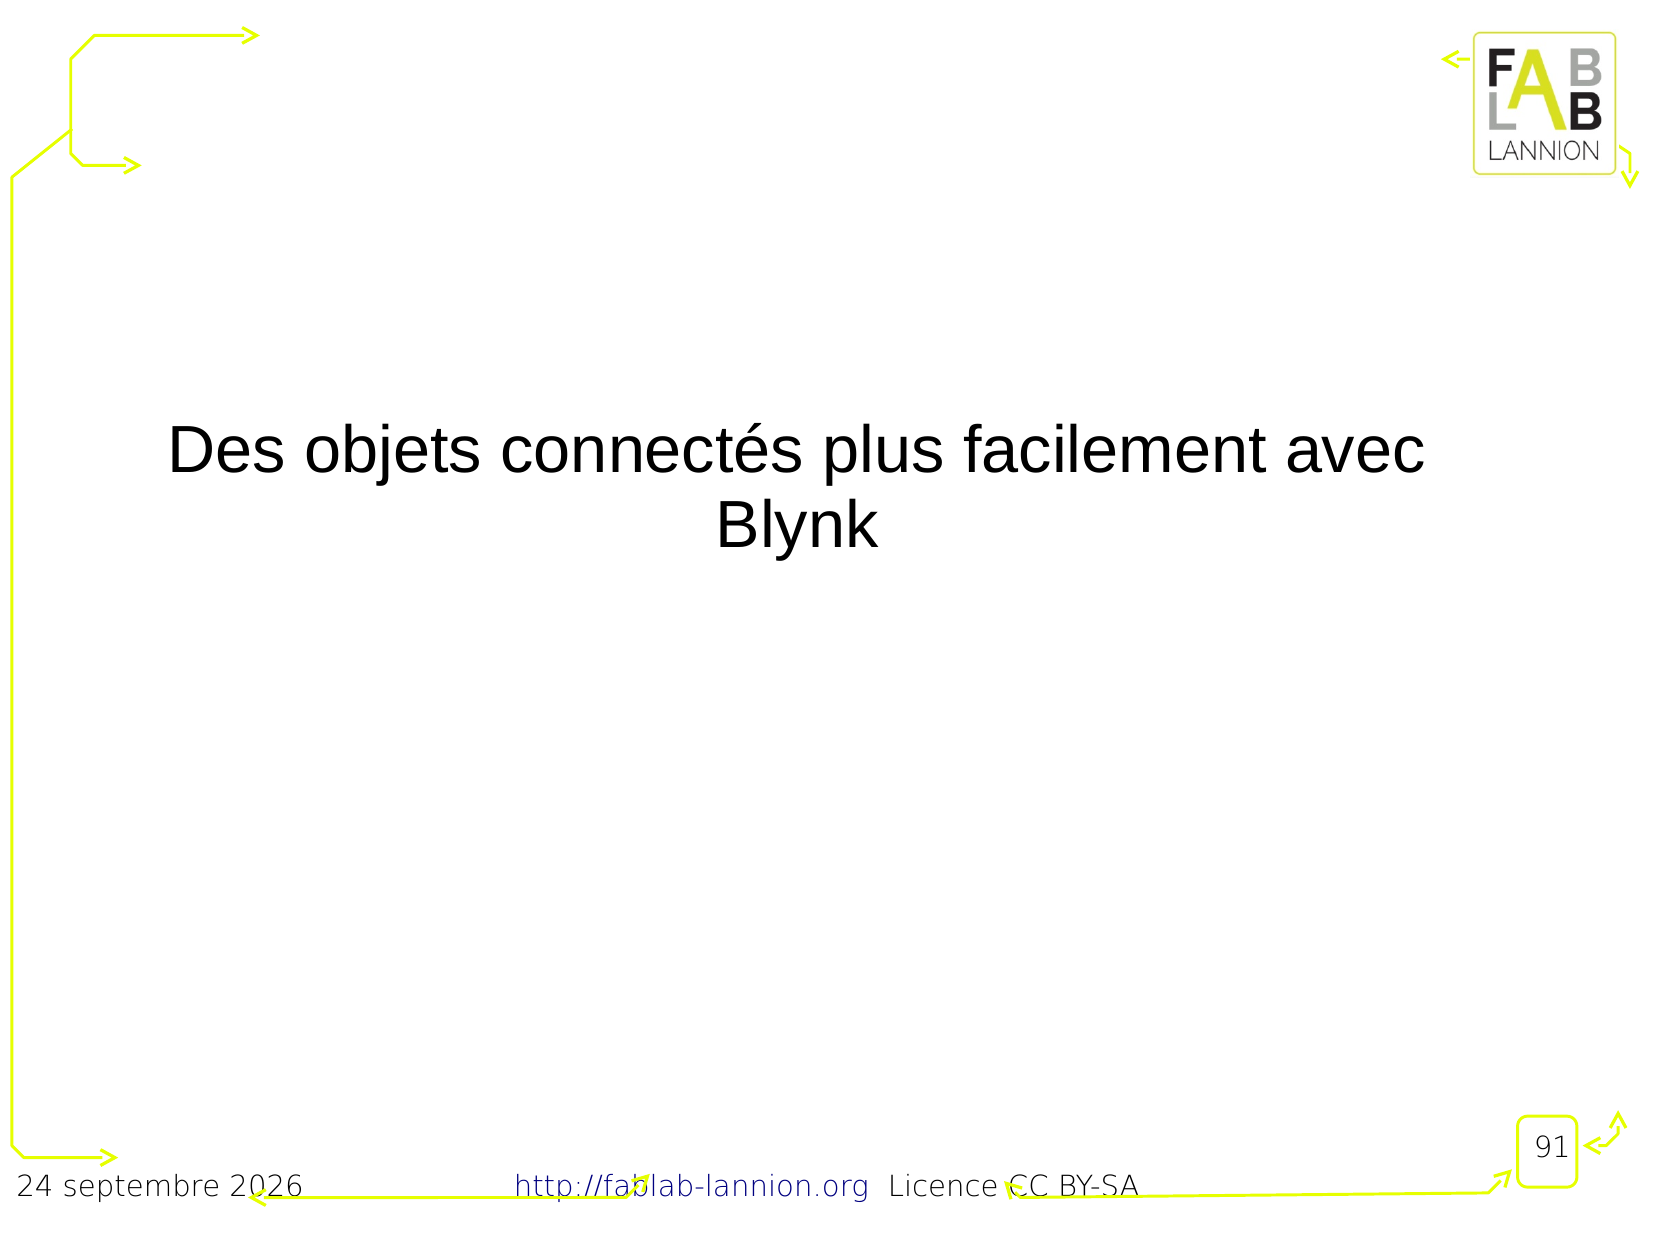

# Des objets connectés plus facilement avec Blynk
91